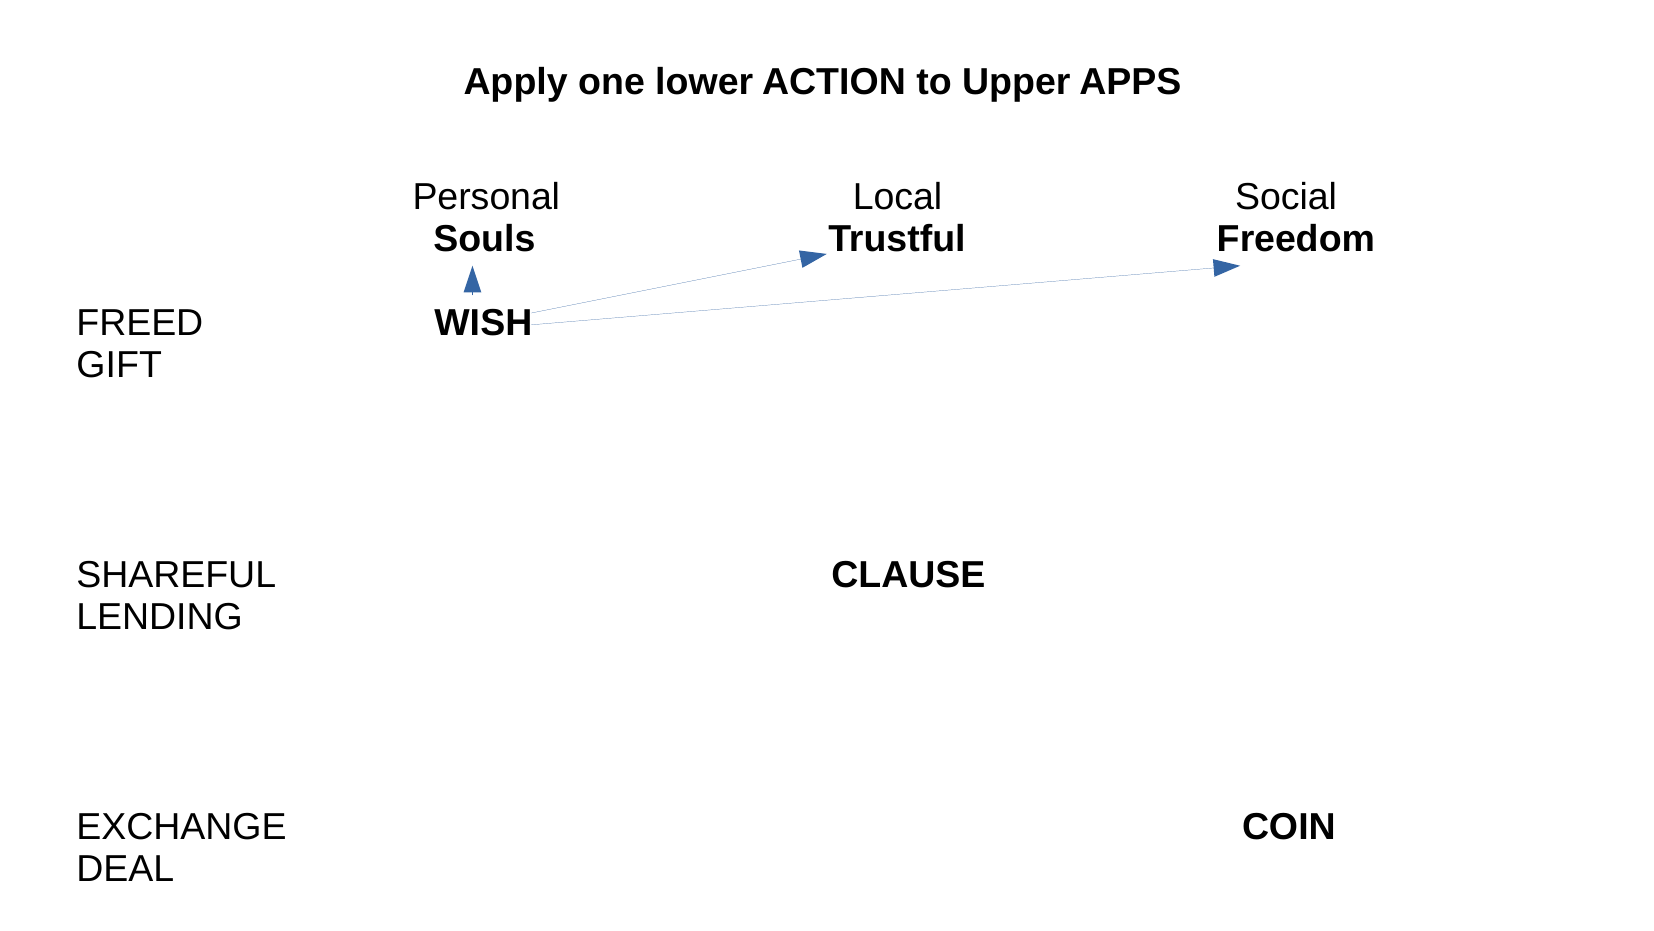

Personal Local Social
 Souls Trustful Freedom
FREED WISH
GIFT
SHAREFUL CLAUSE
LENDING
EXCHANGE COIN
DEAL
Apply one lower ACTION to Upper APPS